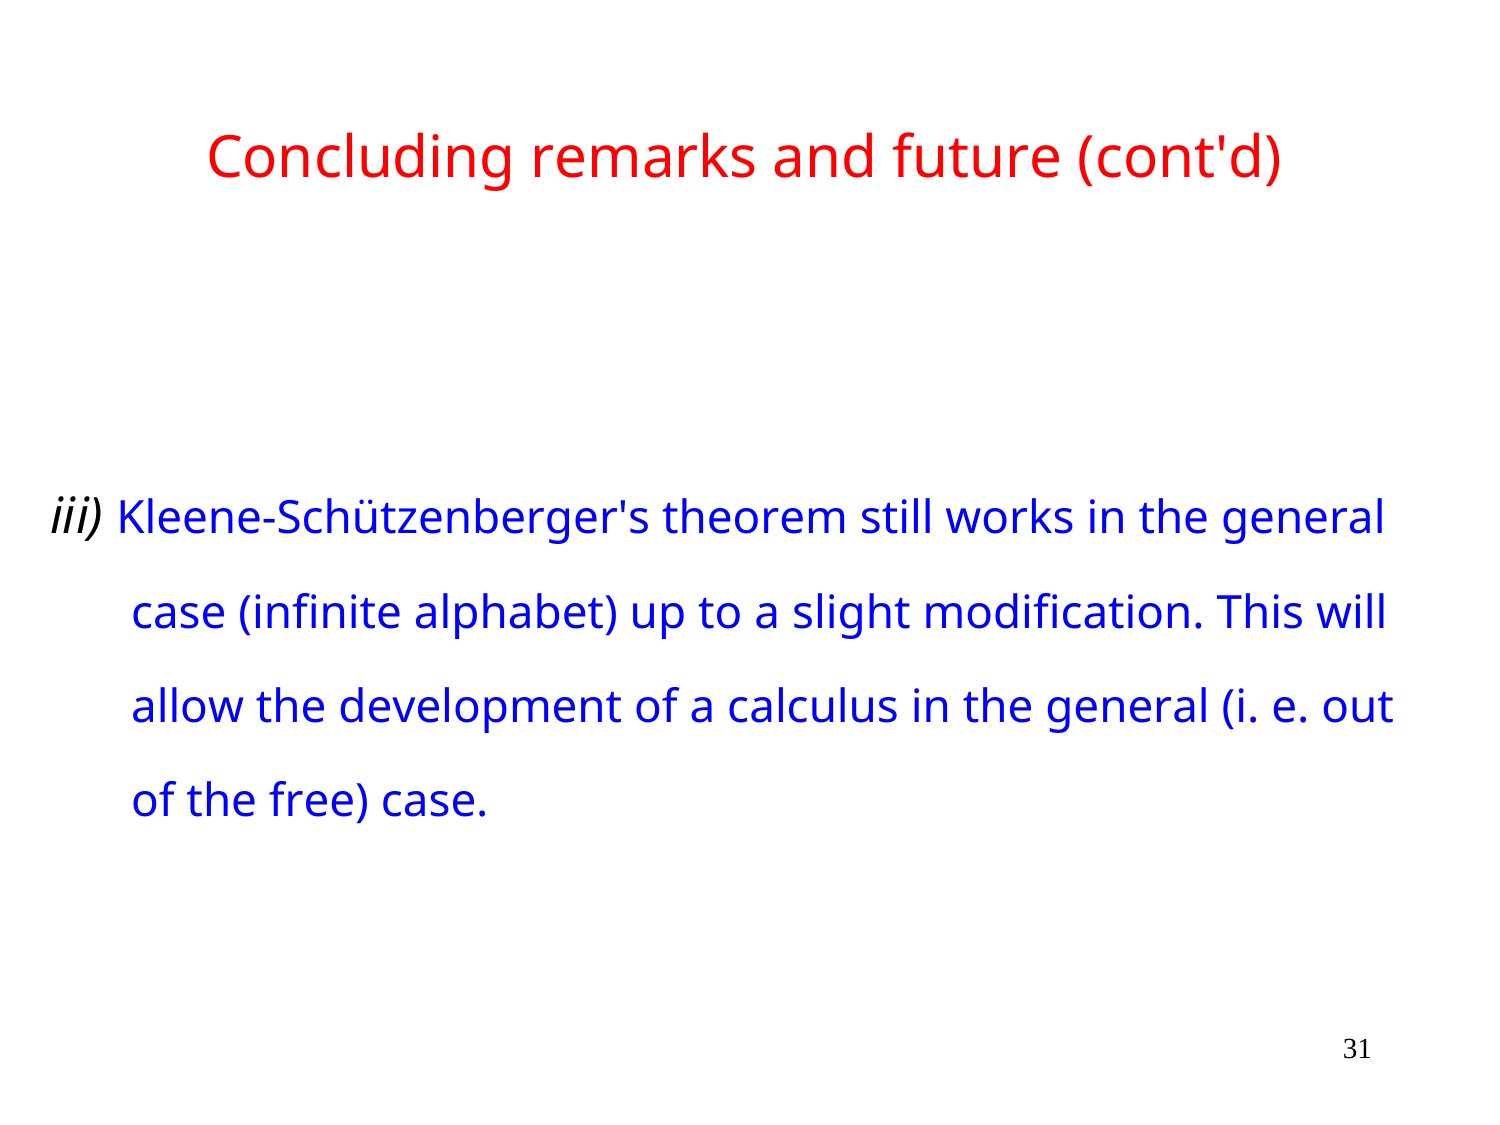

Concluding remarks and future (cont'd)
iii) Kleene-Schützenberger's theorem still works in the general case (infinite alphabet) up to a slight modification. This will allow the development of a calculus in the general (i. e. out of the free) case.
31